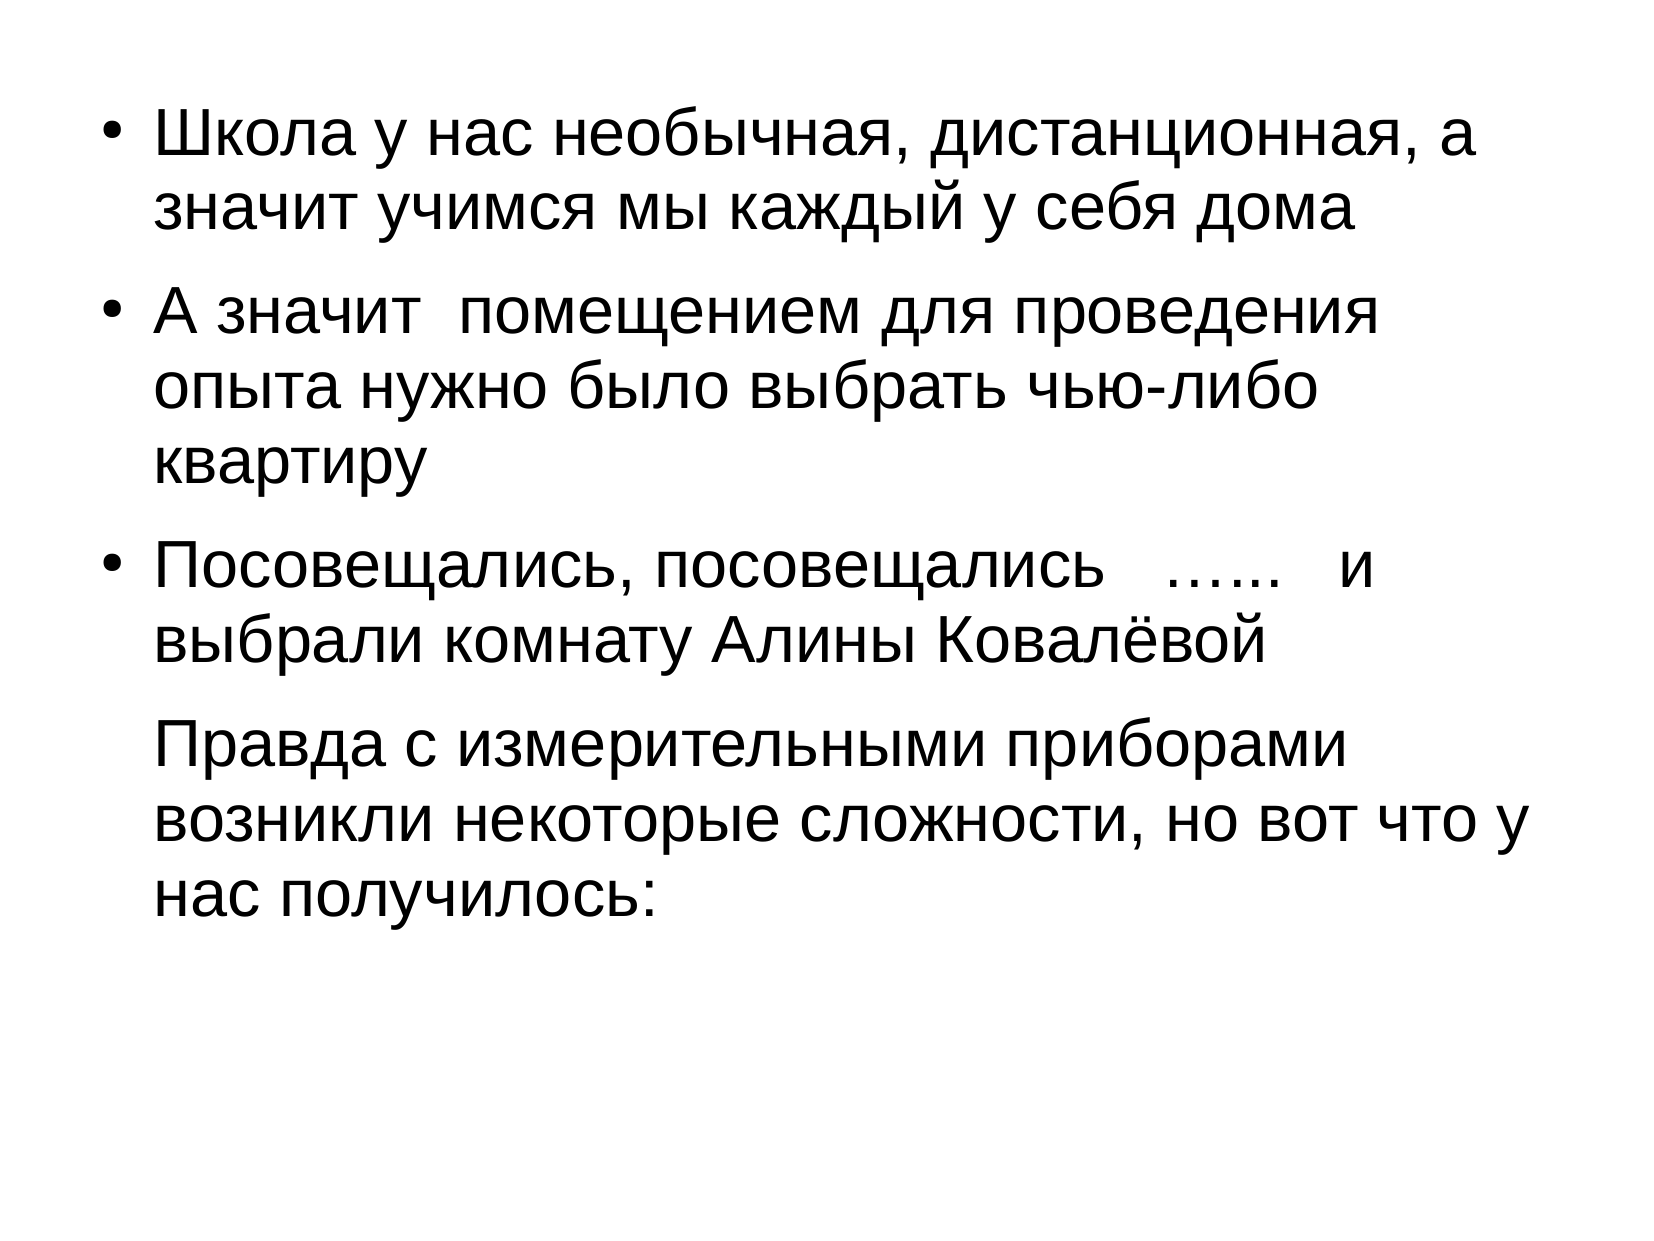

#
Школа у нас необычная, дистанционная, а значит учимся мы каждый у себя дома
А значит помещением для проведения опыта нужно было выбрать чью-либо квартиру
Посовещались, посовещались …... и выбрали комнату Алины Ковалёвой
Правда с измерительными приборами возникли некоторые сложности, но вот что у нас получилось: